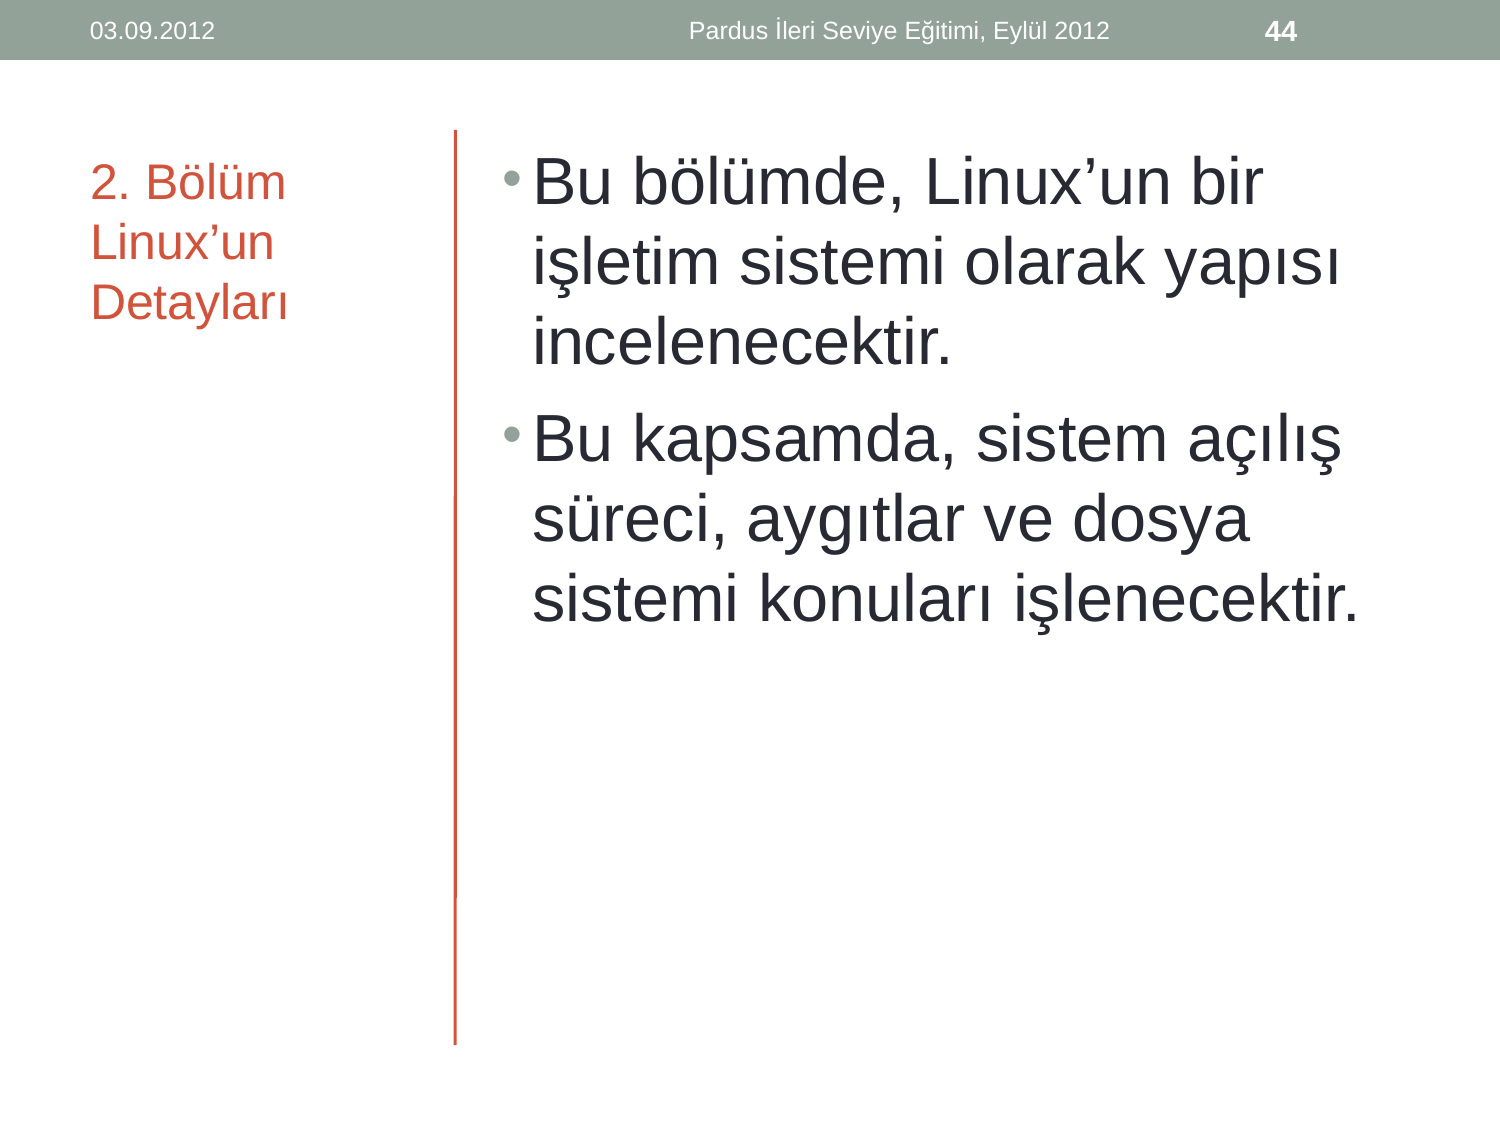

03.09.2012
Pardus İleri Seviye Eğitimi, Eylül 2012
# 2. Bölüm Linux’un Detayları
Bu bölümde, Linux’un bir işletim sistemi olarak yapısı incelenecektir.
Bu kapsamda, sistem açılış süreci, aygıtlar ve dosya sistemi konuları işlenecektir.